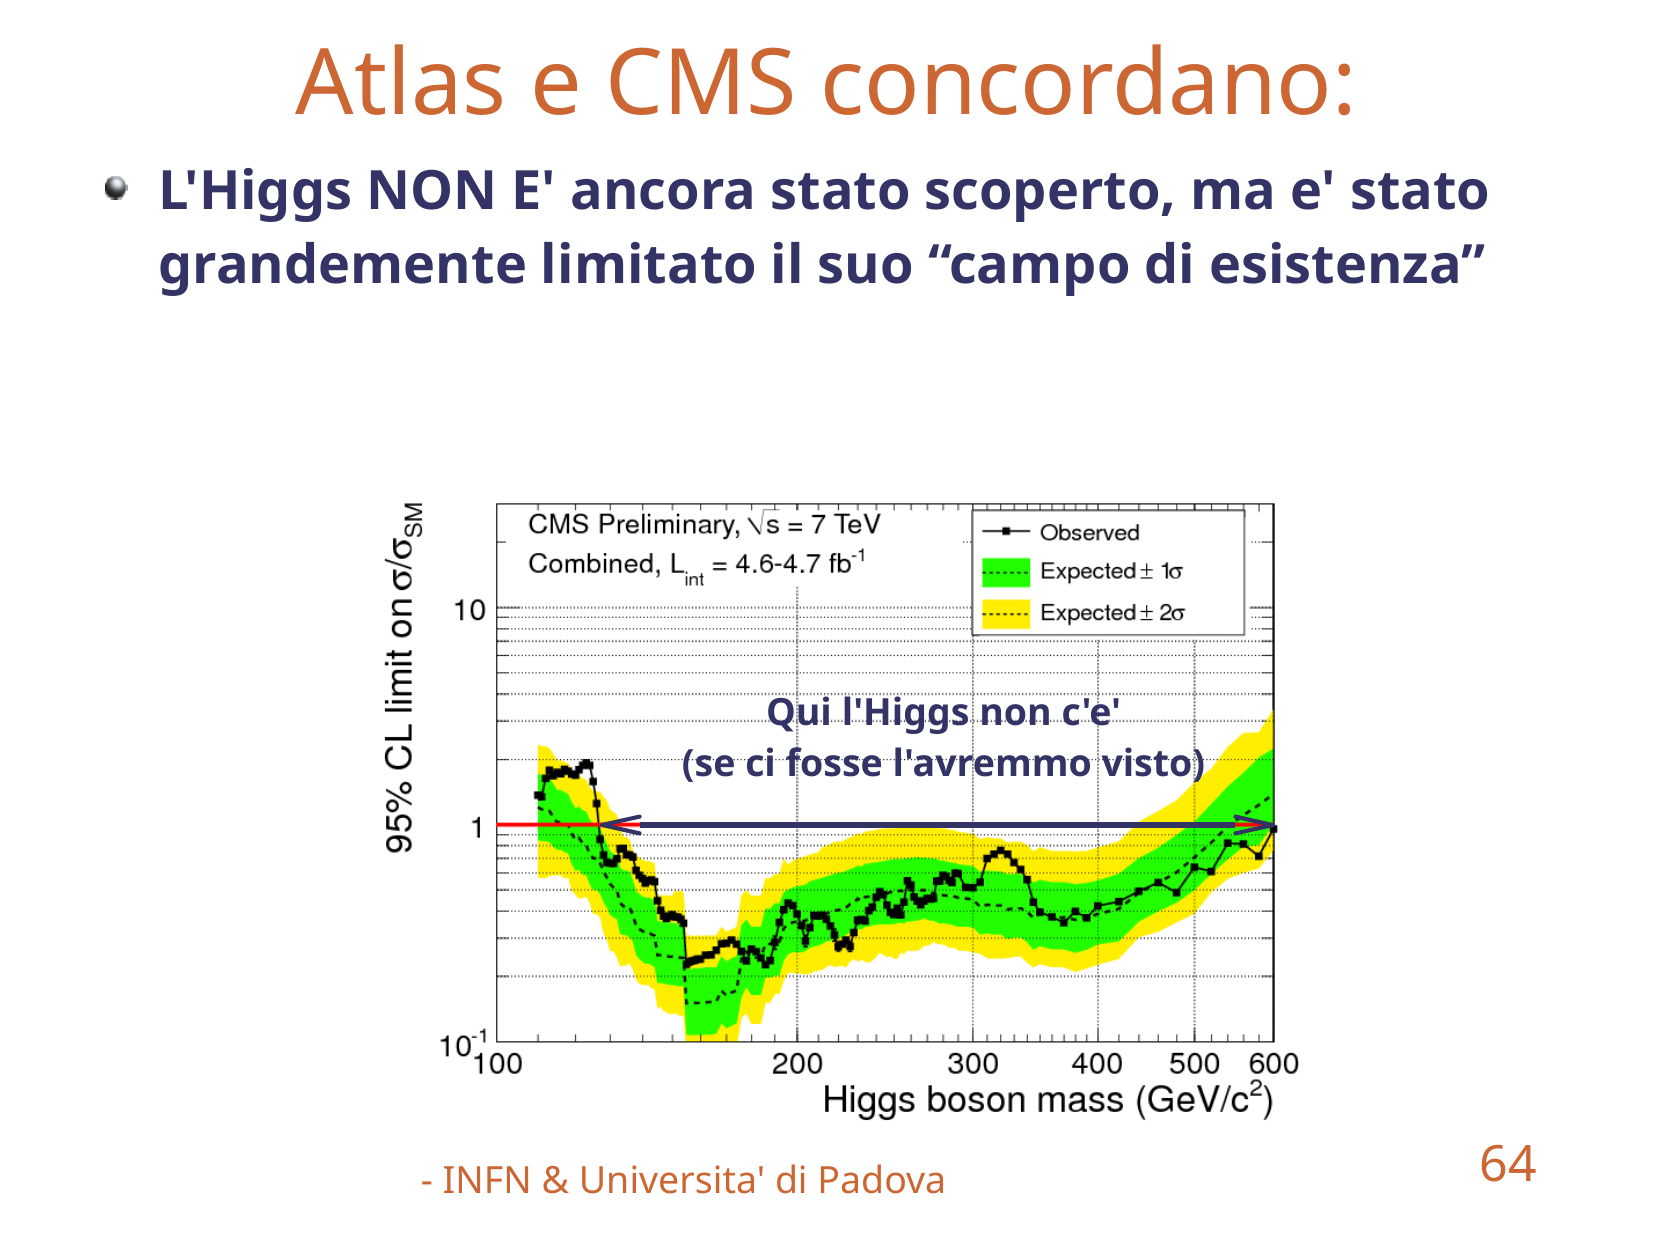

# Atlas e CMS concordano:
L'Higgs NON E' ancora stato scoperto, ma e' stato grandemente limitato il suo “campo di esistenza”
Qui l'Higgs non c'e'
(se ci fosse l'avremmo visto)
64